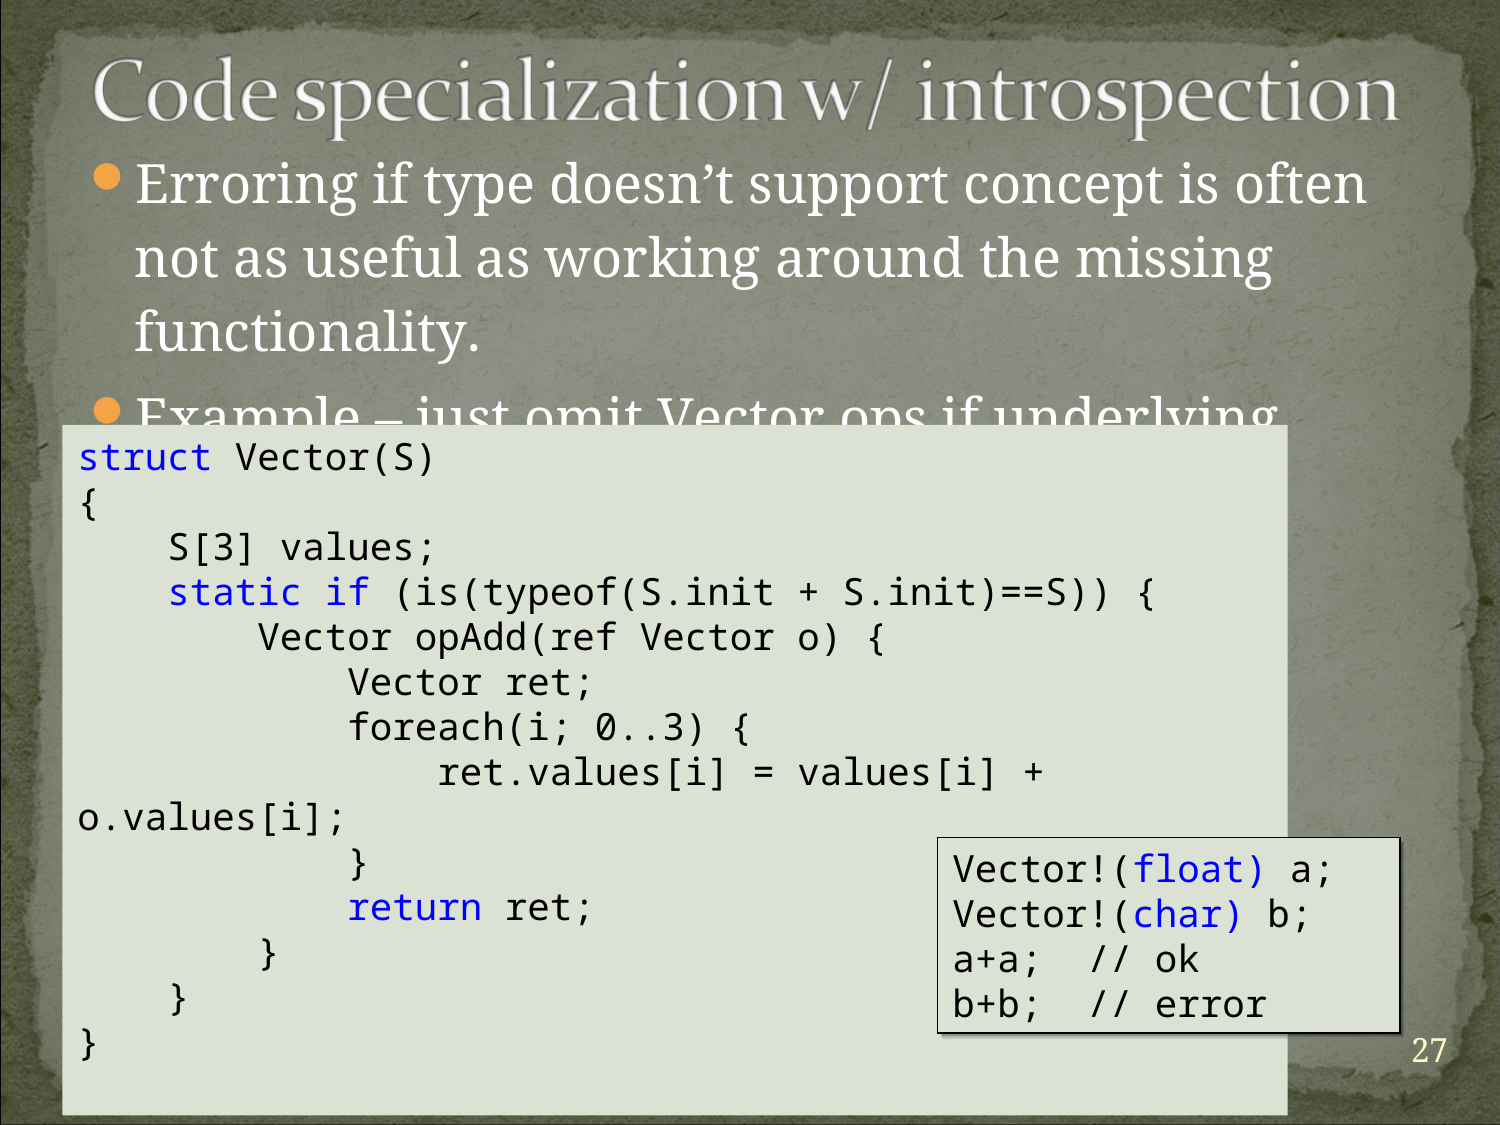

# Erroring if type doesn’t support concept is often not as useful as working around the missing functionality.
Example – just omit Vector ops if underlying scalar op not defined.
struct Vector(S)
{
 S[3] values;
 static if (is(typeof(S.init + S.init)==S)) {
 Vector opAdd(ref Vector o) {
 Vector ret;
 foreach(i; 0..3) {
 ret.values[i] = values[i] + o.values[i];
 }
 return ret;
 }
 }
}
Vector!(float) a;
Vector!(char) b;
a+a; // ok
b+b; // error